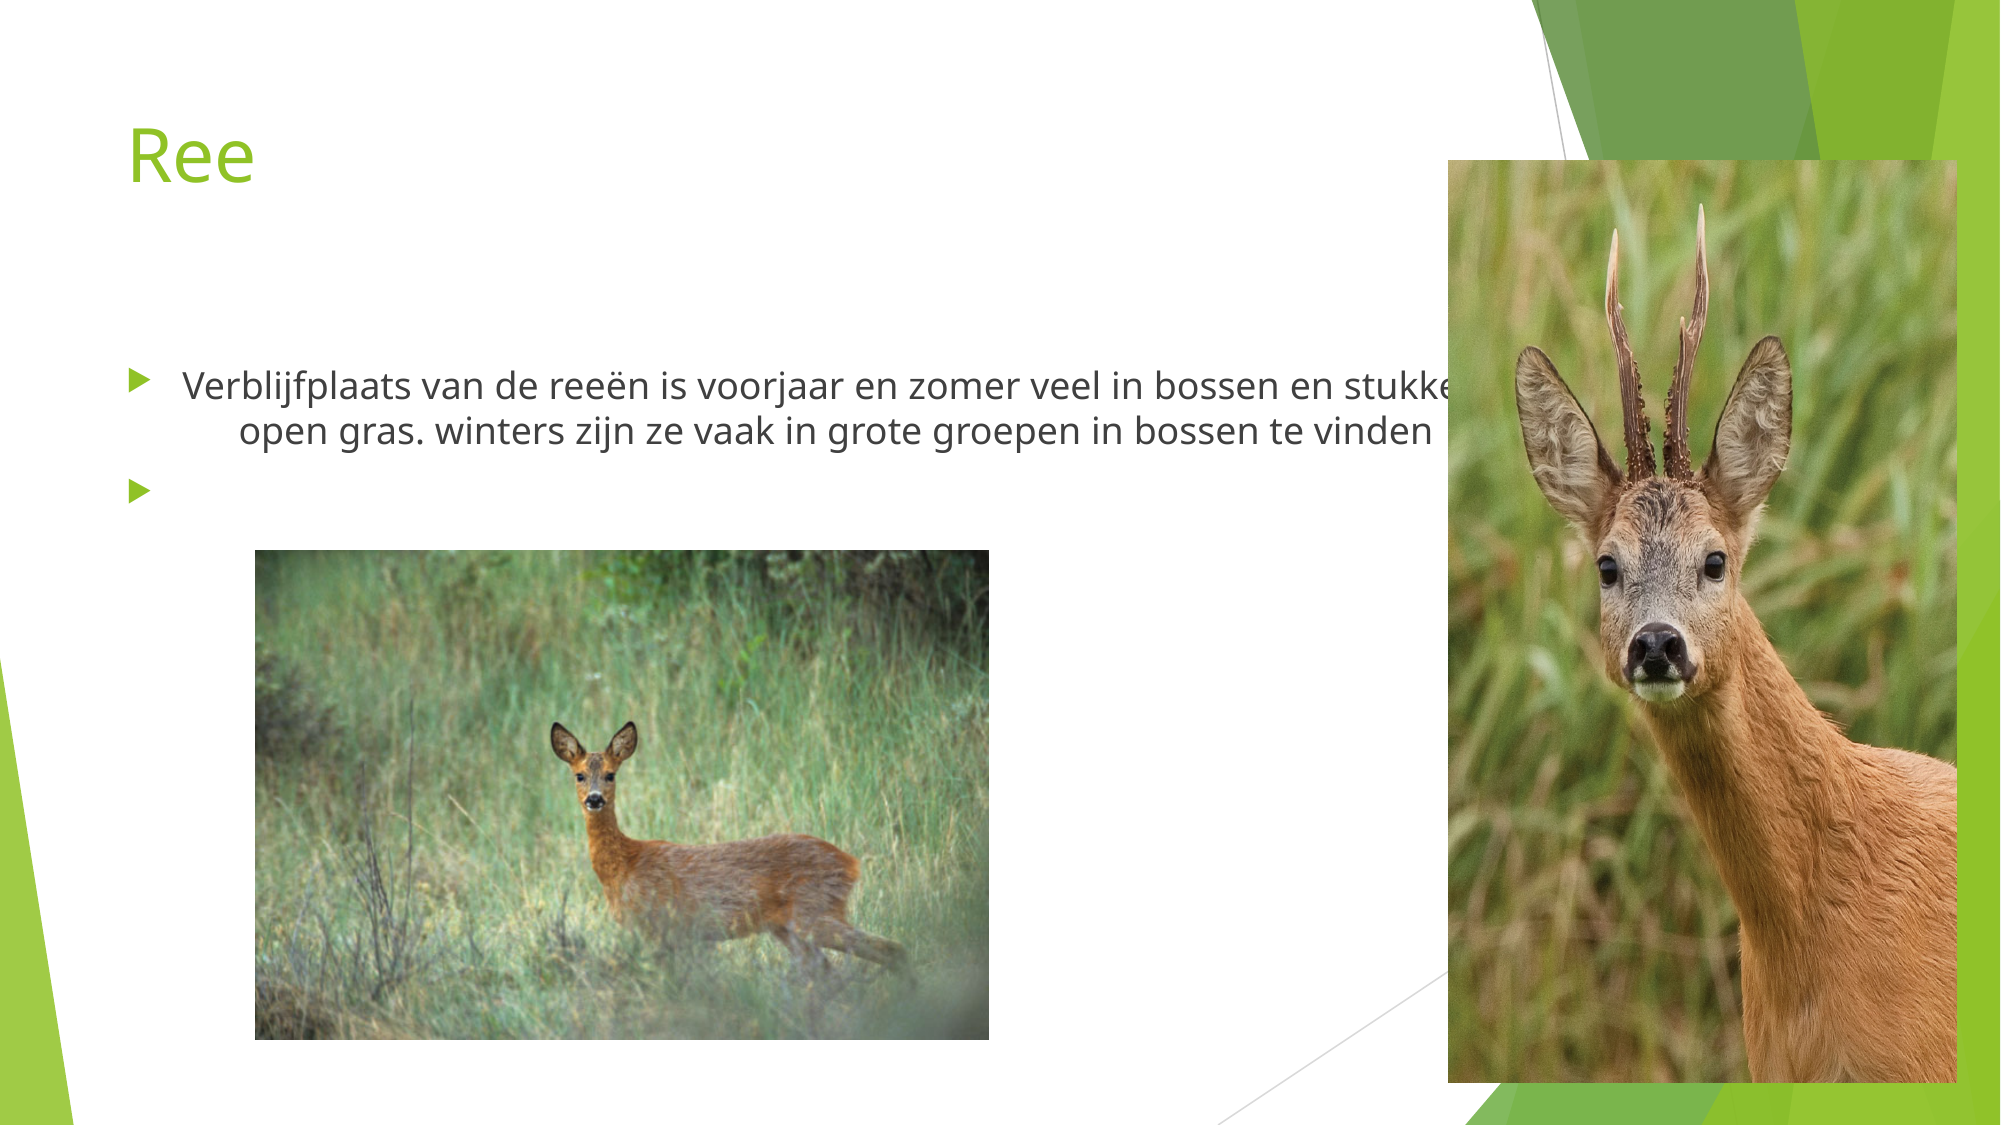

# Ree
Verblijfplaats van de reeën is voorjaar en zomer veel in bossen en stukken open gras. winters zijn ze vaak in grote groepen in bossen te vinden